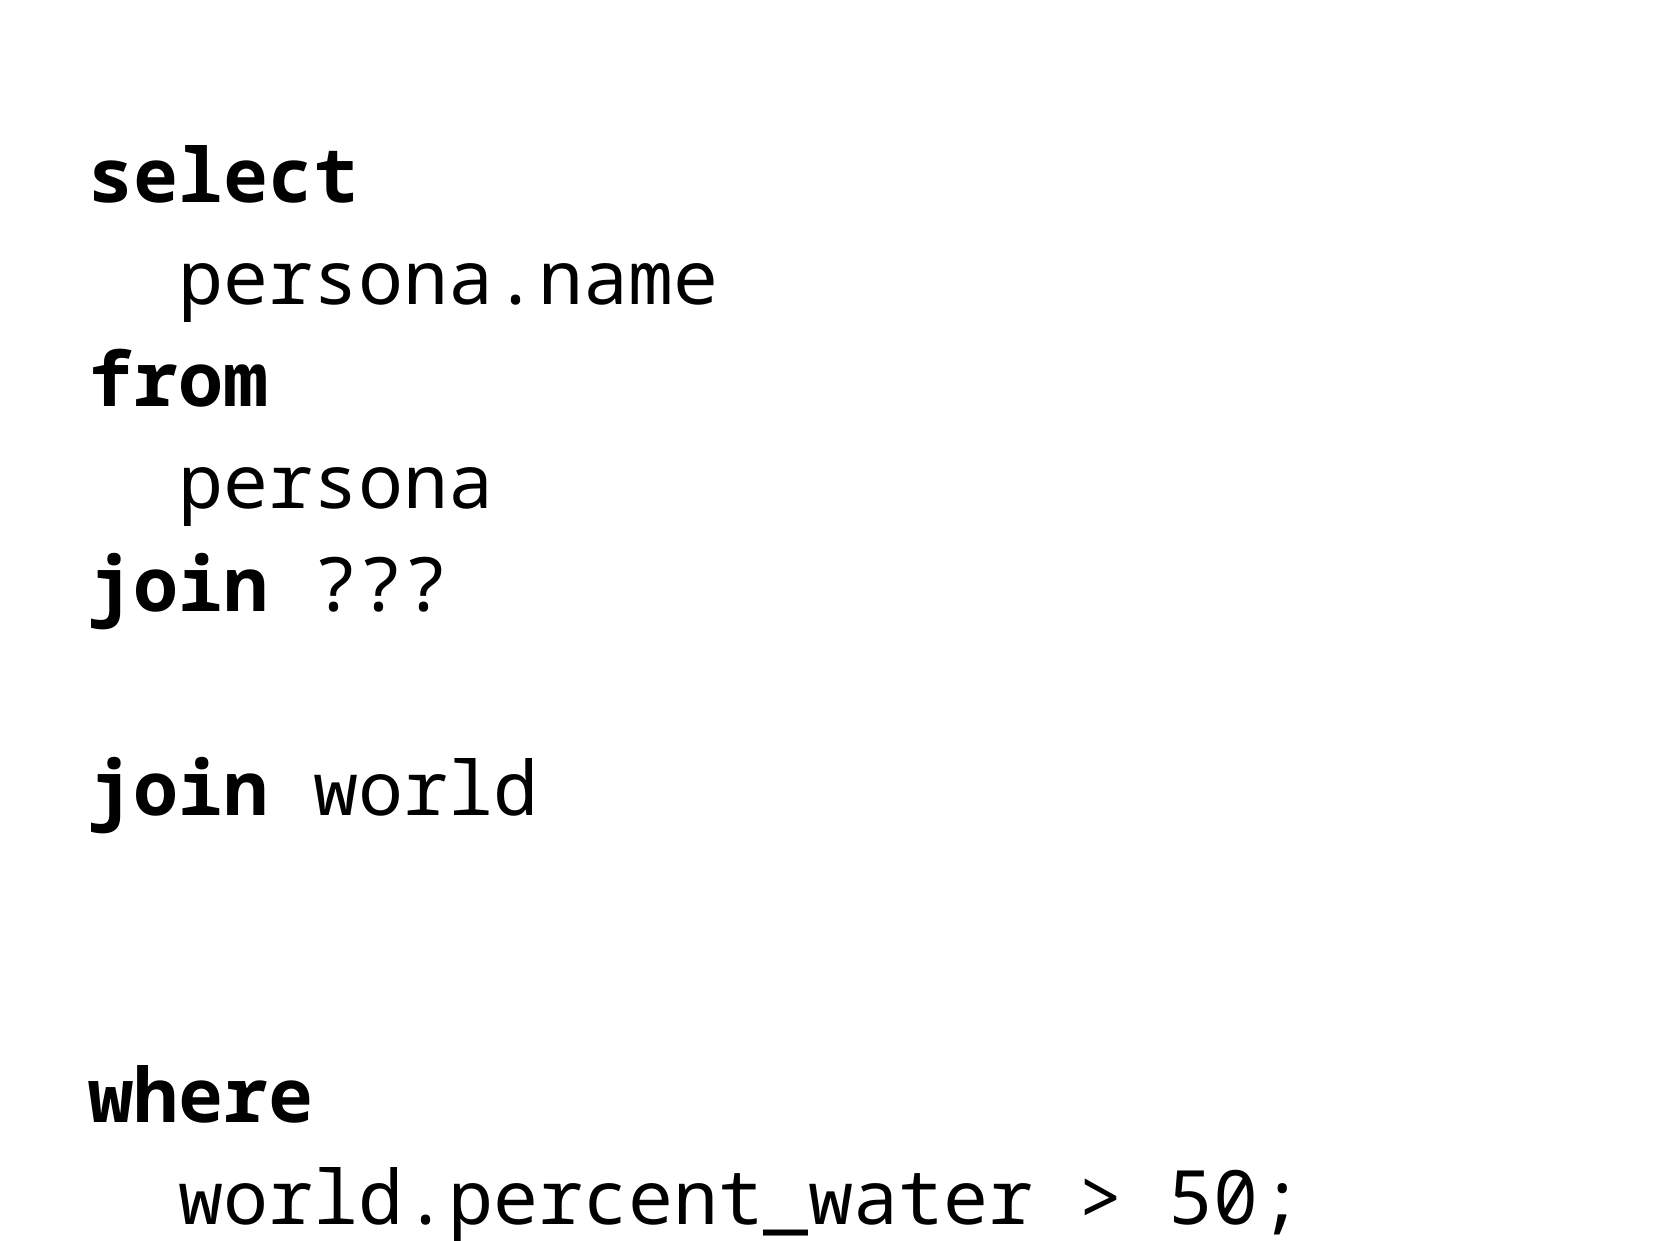

# select
 persona.name
from
 persona
join ???
join world
where
 world.percent_water > 50;